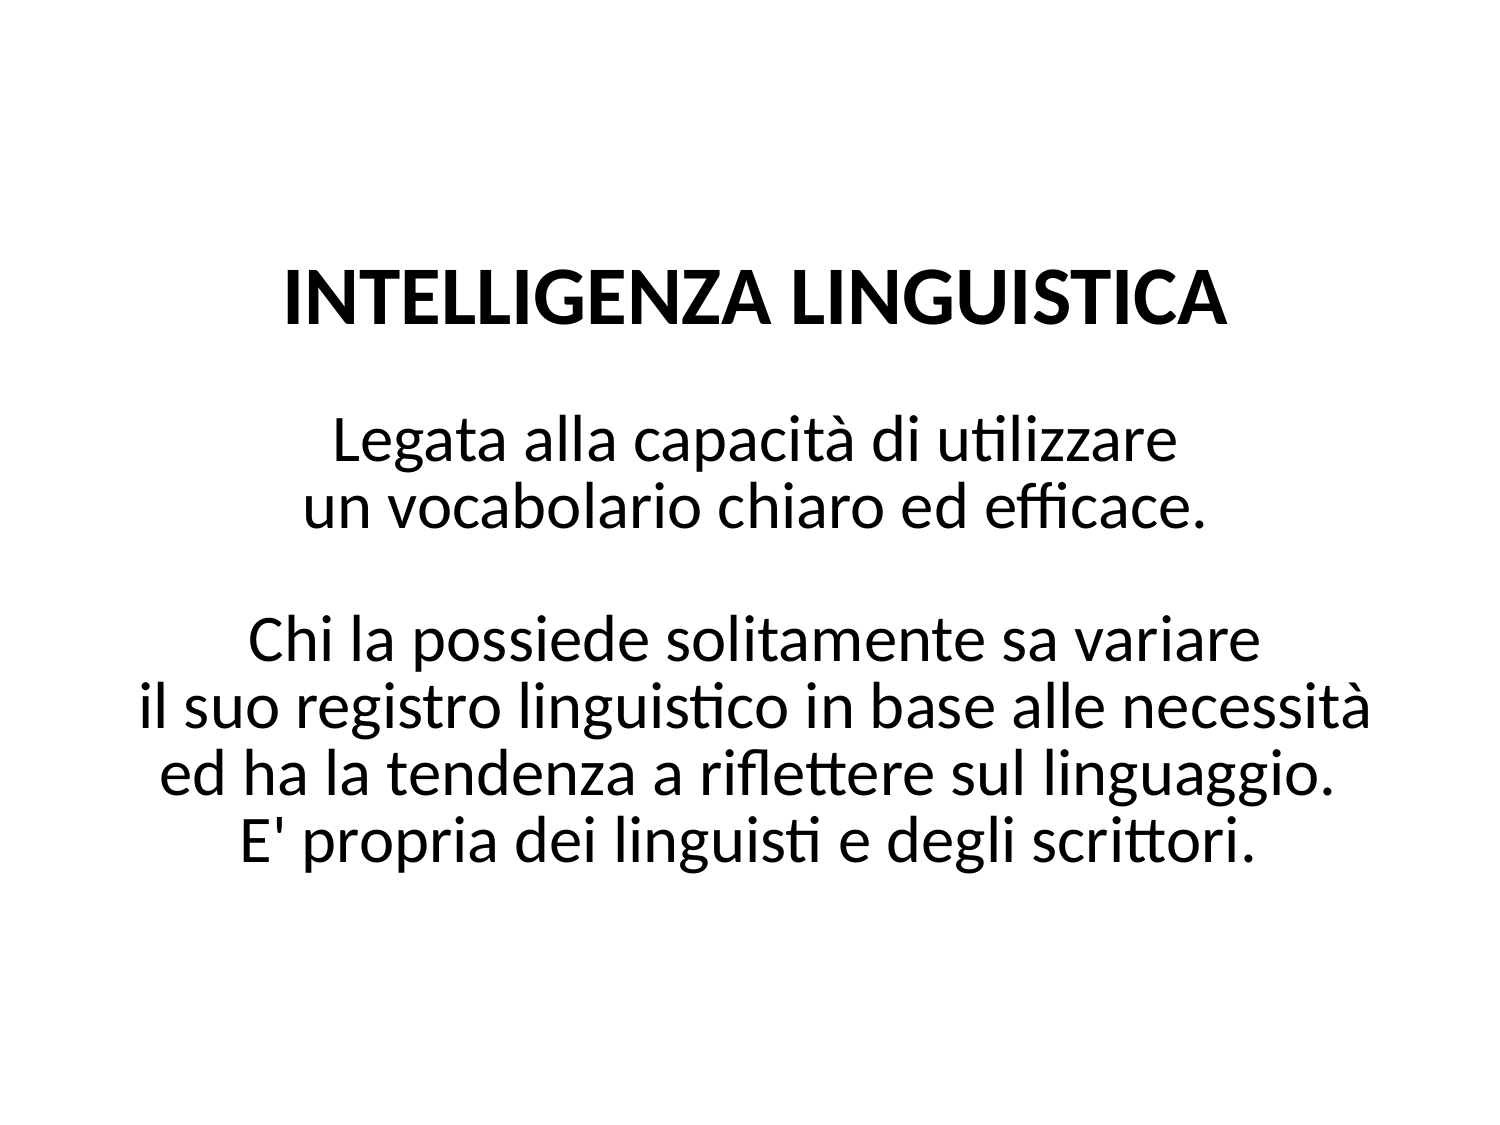

# INTELLIGENZA LINGUISTICA Legata alla capacità di utilizzare un vocabolario chiaro ed efficace. Chi la possiede solitamente sa variare il suo registro linguistico in base alle necessità ed ha la tendenza a riflettere sul linguaggio. E' propria dei linguisti e degli scrittori.